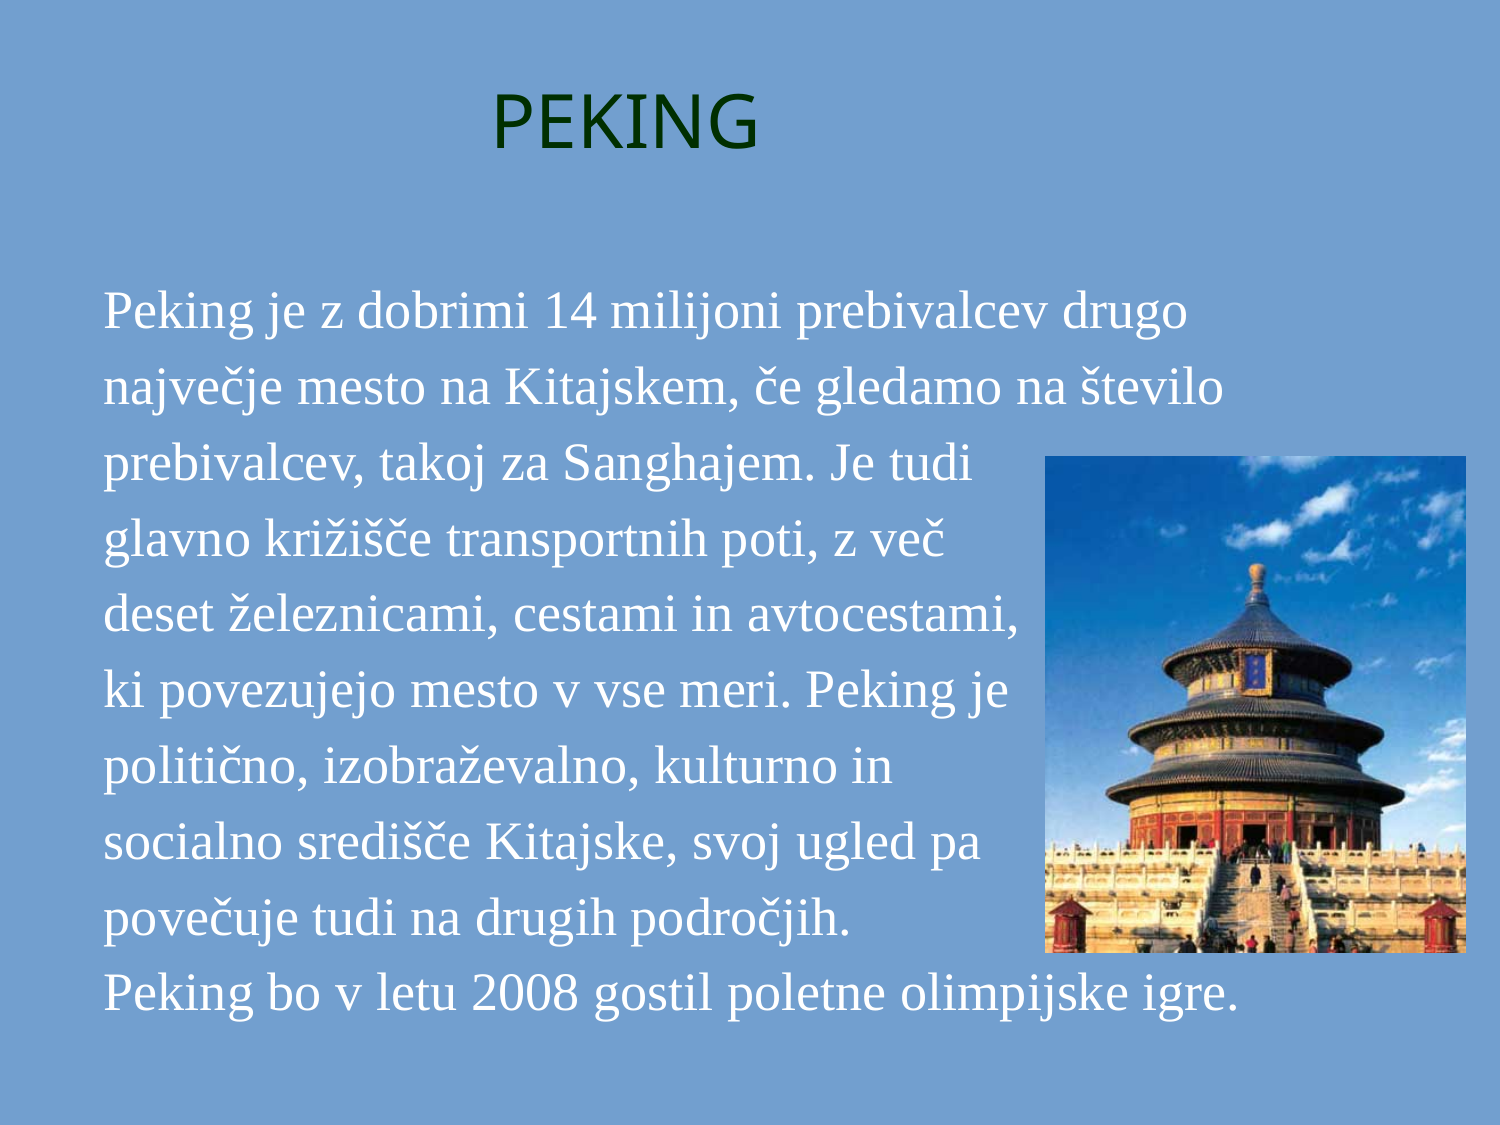

PEKING
# Peking je z dobrimi 14 milijoni prebivalcev drugo
največje mesto na Kitajskem, če gledamo na število
prebivalcev, takoj za Sanghajem. Je tudi
glavno križišče transportnih poti, z več
deset železnicami, cestami in avtocestami,
ki povezujejo mesto v vse meri. Peking je
politično, izobraževalno, kulturno in
socialno središče Kitajske, svoj ugled pa
povečuje tudi na drugih področjih.
Peking bo v letu 2008 gostil poletne olimpijske igre.